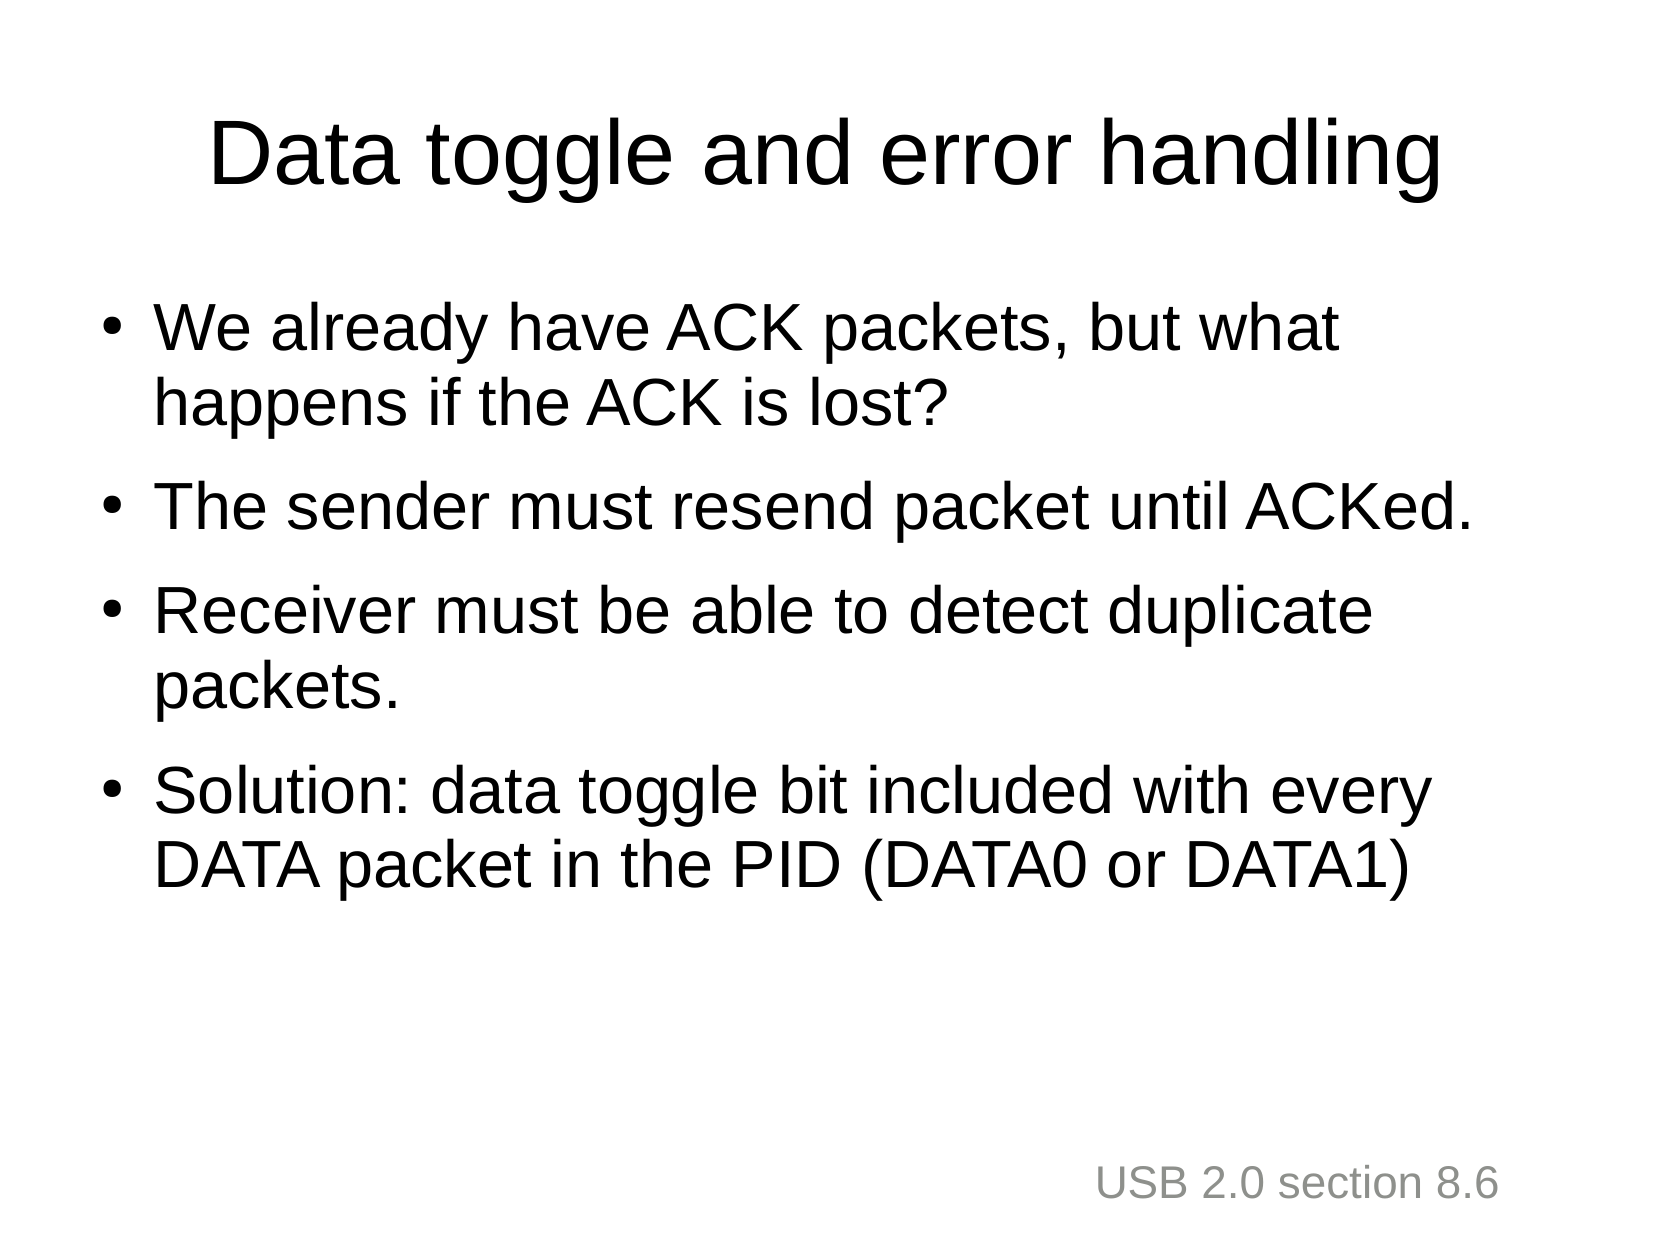

# Data toggle and error handling
We already have ACK packets, but what happens if the ACK is lost?
The sender must resend packet until ACKed.
Receiver must be able to detect duplicate packets.
Solution: data toggle bit included with every DATA packet in the PID (DATA0 or DATA1)
USB 2.0 section 8.6